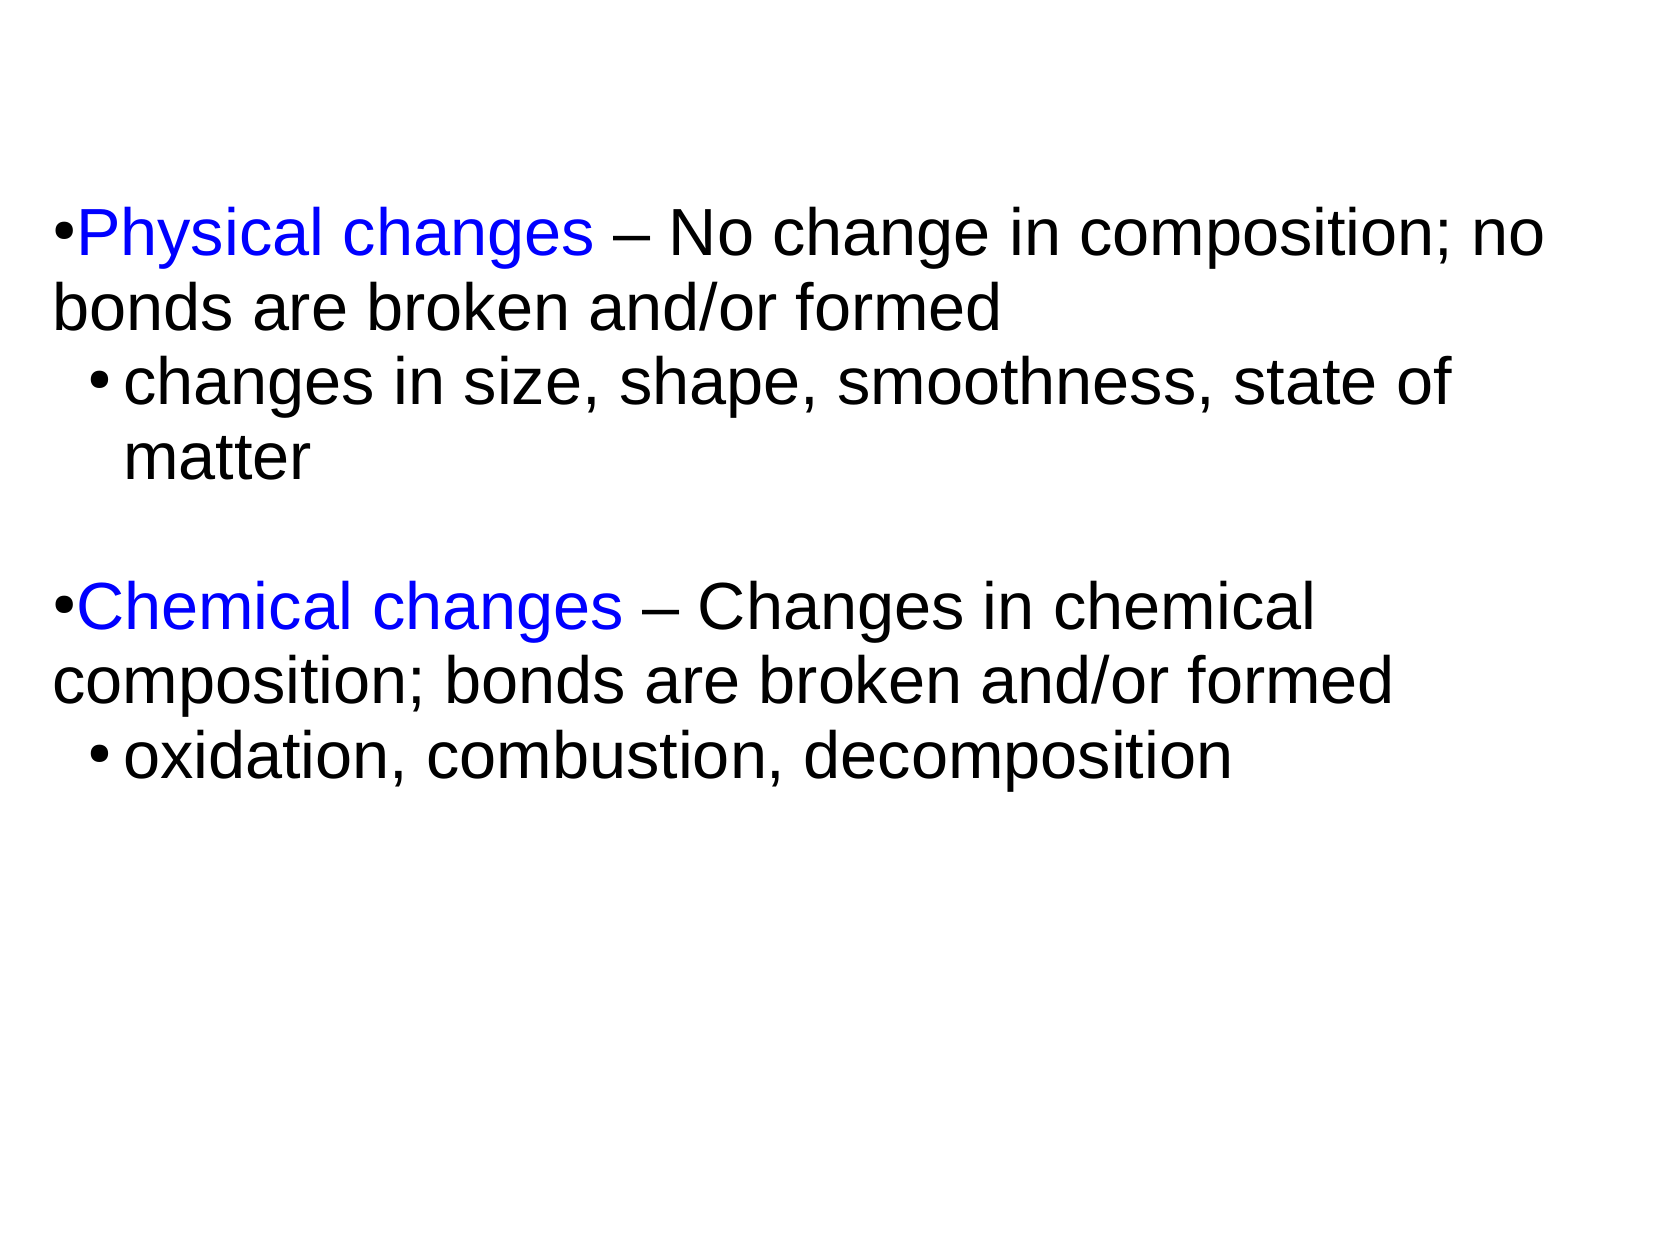

Physical changes – No change in composition; no bonds are broken and/or formed
changes in size, shape, smoothness, state of matter
Chemical changes – Changes in chemical composition; bonds are broken and/or formed
oxidation, combustion, decomposition